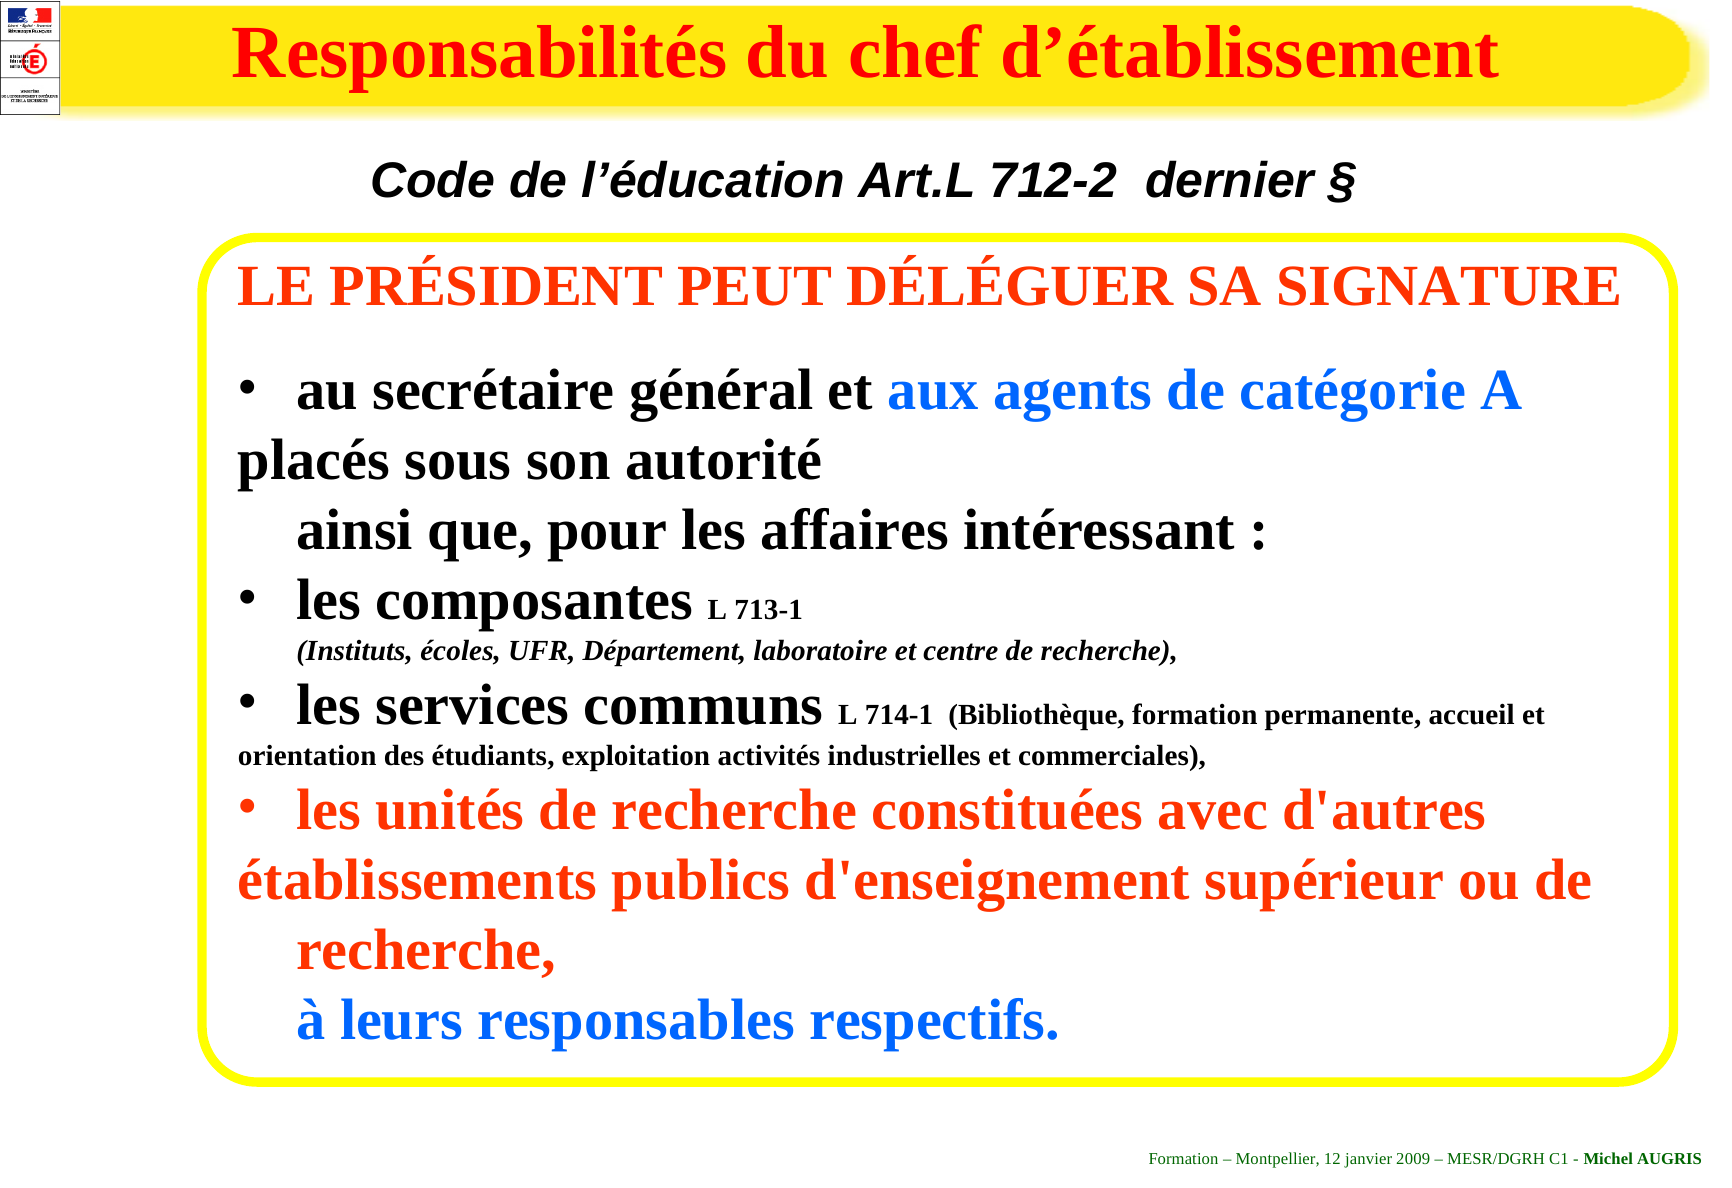

Responsabilités du chef d’établissement
Code de l’éducation Art.L 712-2 dernier §
LE PRÉSIDENT PEUT DÉLÉGUER SA SIGNATURE
	au secrétaire général et aux agents de catégorie A 	placés sous son autorité
	ainsi que, pour les affaires intéressant :
	les composantes L 713-1
	(Instituts, écoles, UFR, Département, laboratoire et centre de recherche),
	les services communs L 714-1 (Bibliothèque, formation permanente, accueil et 	orientation des étudiants, exploitation activités industrielles et commerciales),
	les unités de recherche constituées avec d'autres 	établissements publics d'enseignement supérieur ou de 	recherche,
	à leurs responsables respectifs.